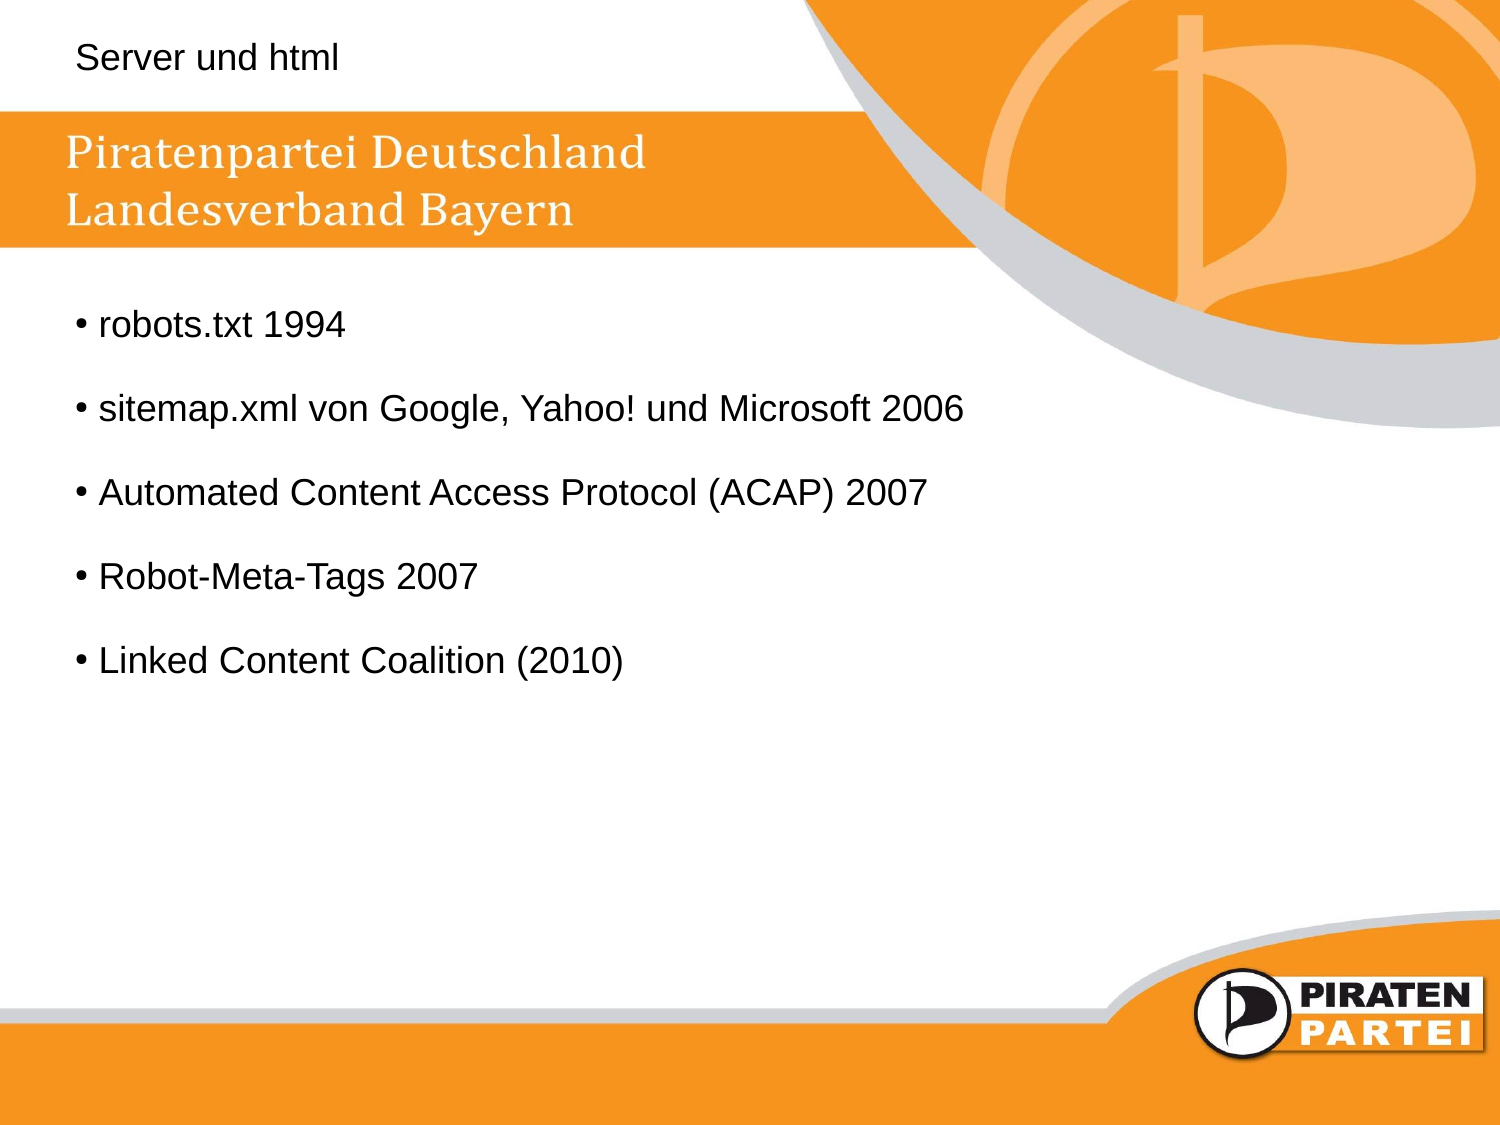

Server und html
 robots.txt 1994
 sitemap.xml von Google, Yahoo! und Microsoft 2006
 Automated Content Access Protocol (ACAP) 2007
 Robot-Meta-Tags 2007
 Linked Content Coalition (2010)